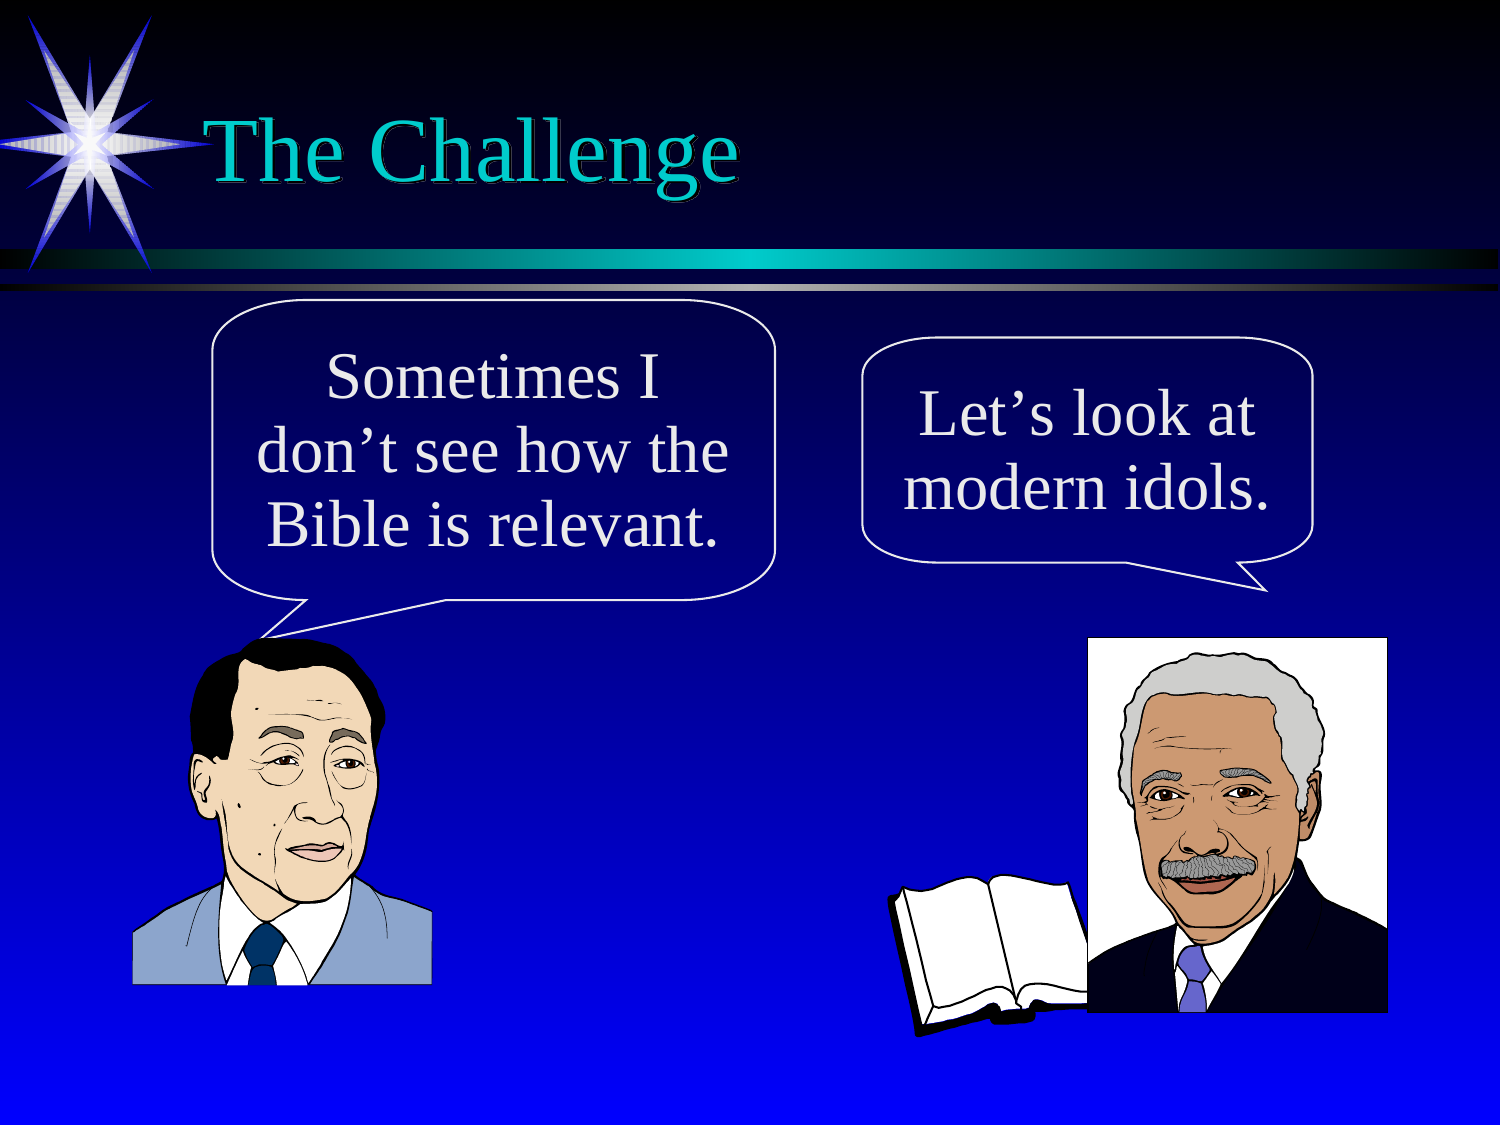

# The Challenge
Sometimes I don’t see how the Bible is relevant.
Let’s look at modern idols.